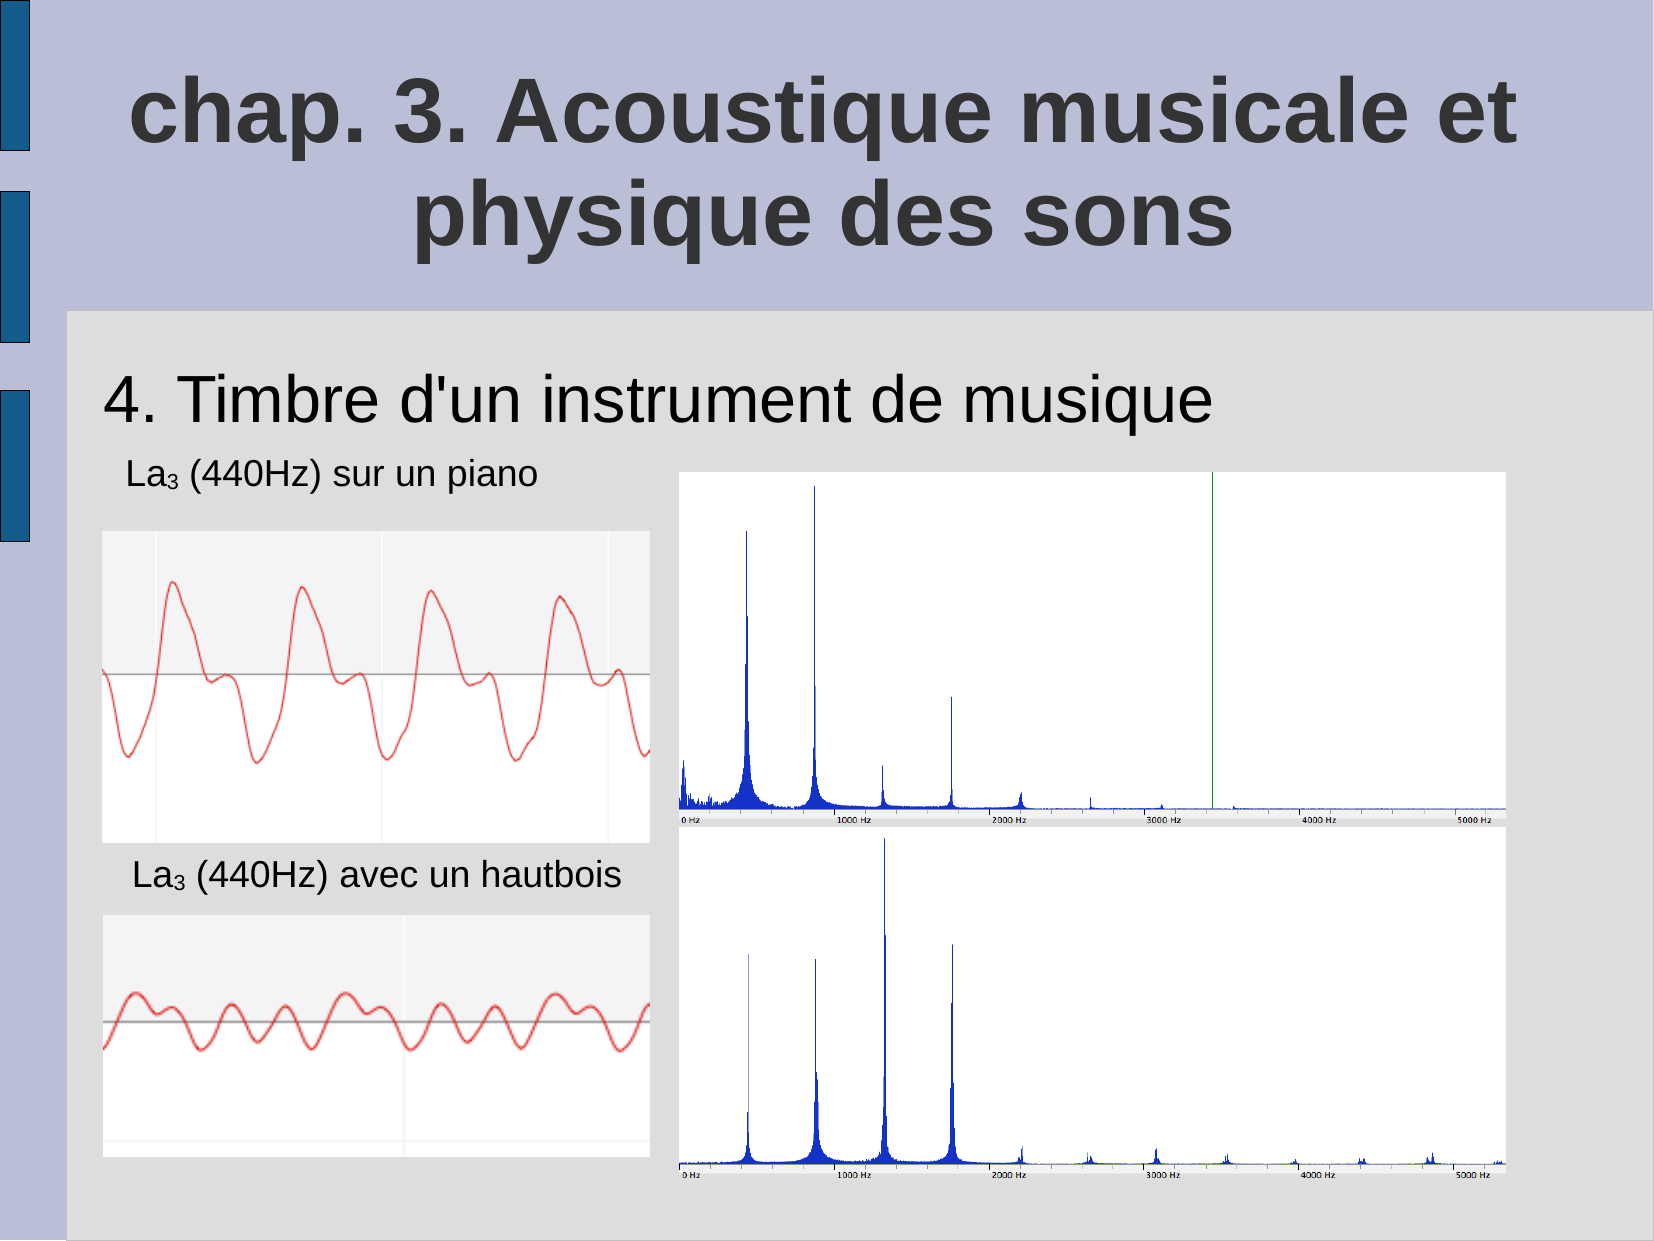

# chap. 3. Acoustique musicale et physique des sons
4. Timbre d'un instrument de musique
La3 (440Hz) sur un piano
La3 (440Hz) avec un hautbois